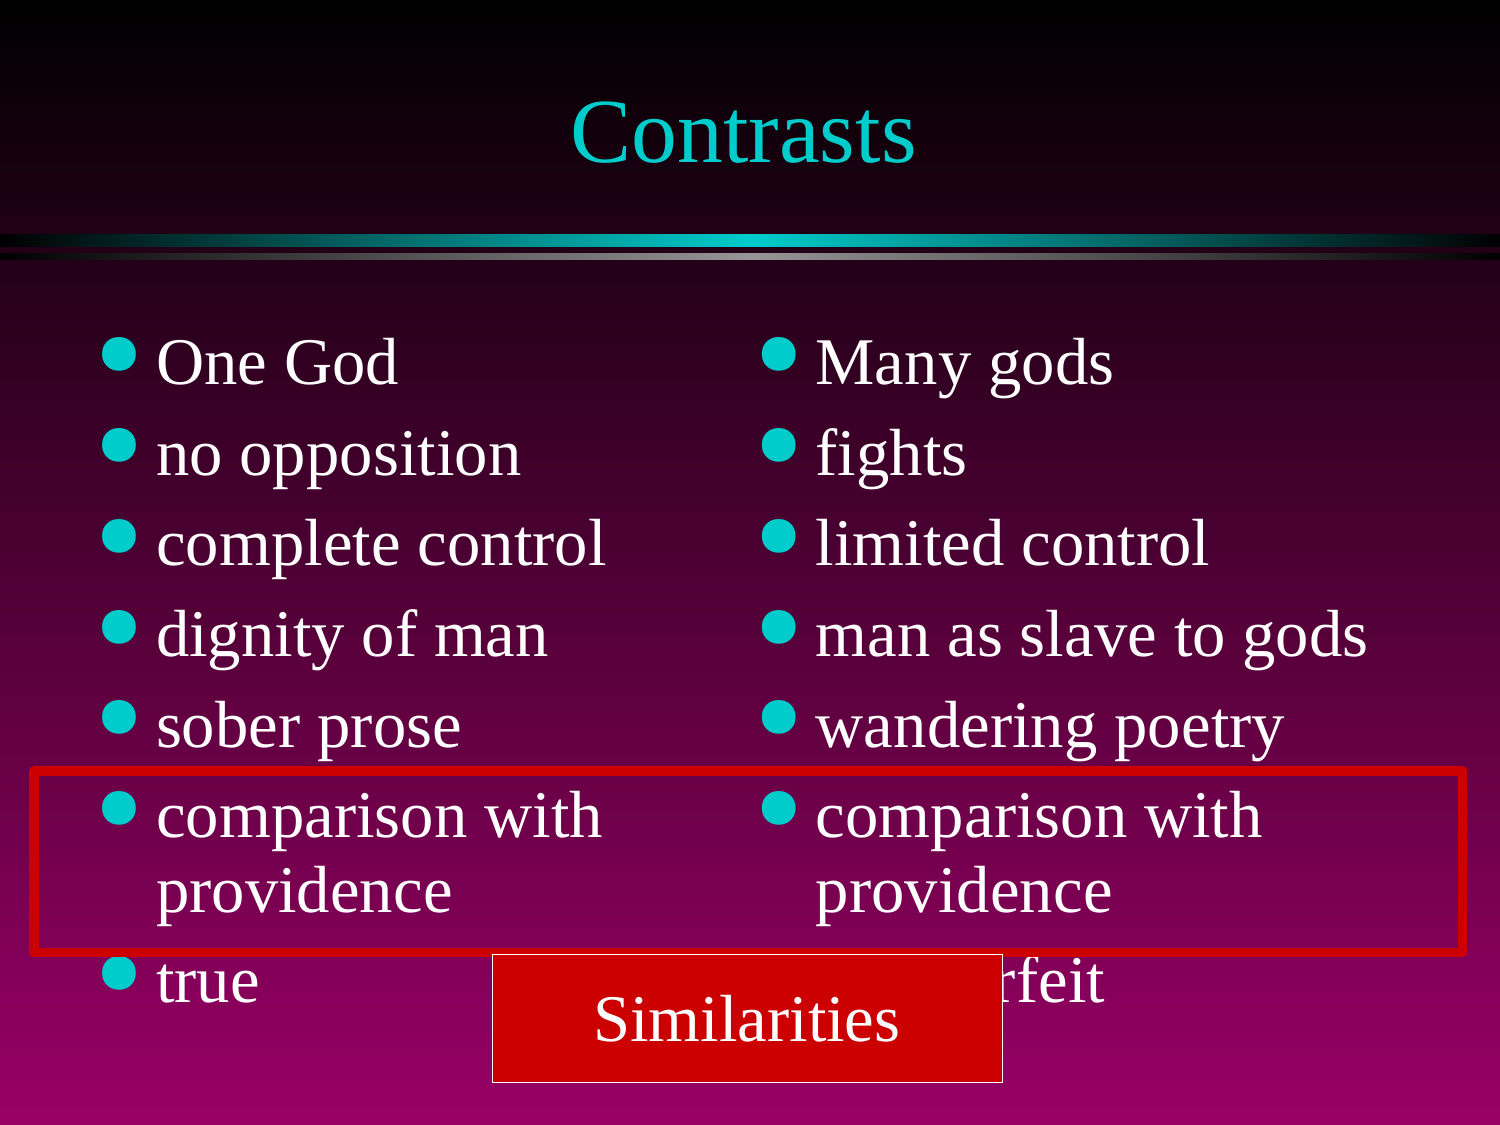

# Contrasts
One God
no opposition
complete control
dignity of man
sober prose
comparison with providence
true
Many gods
fights
limited control
man as slave to gods
wandering poetry
comparison with providence
counterfeit
Similarities